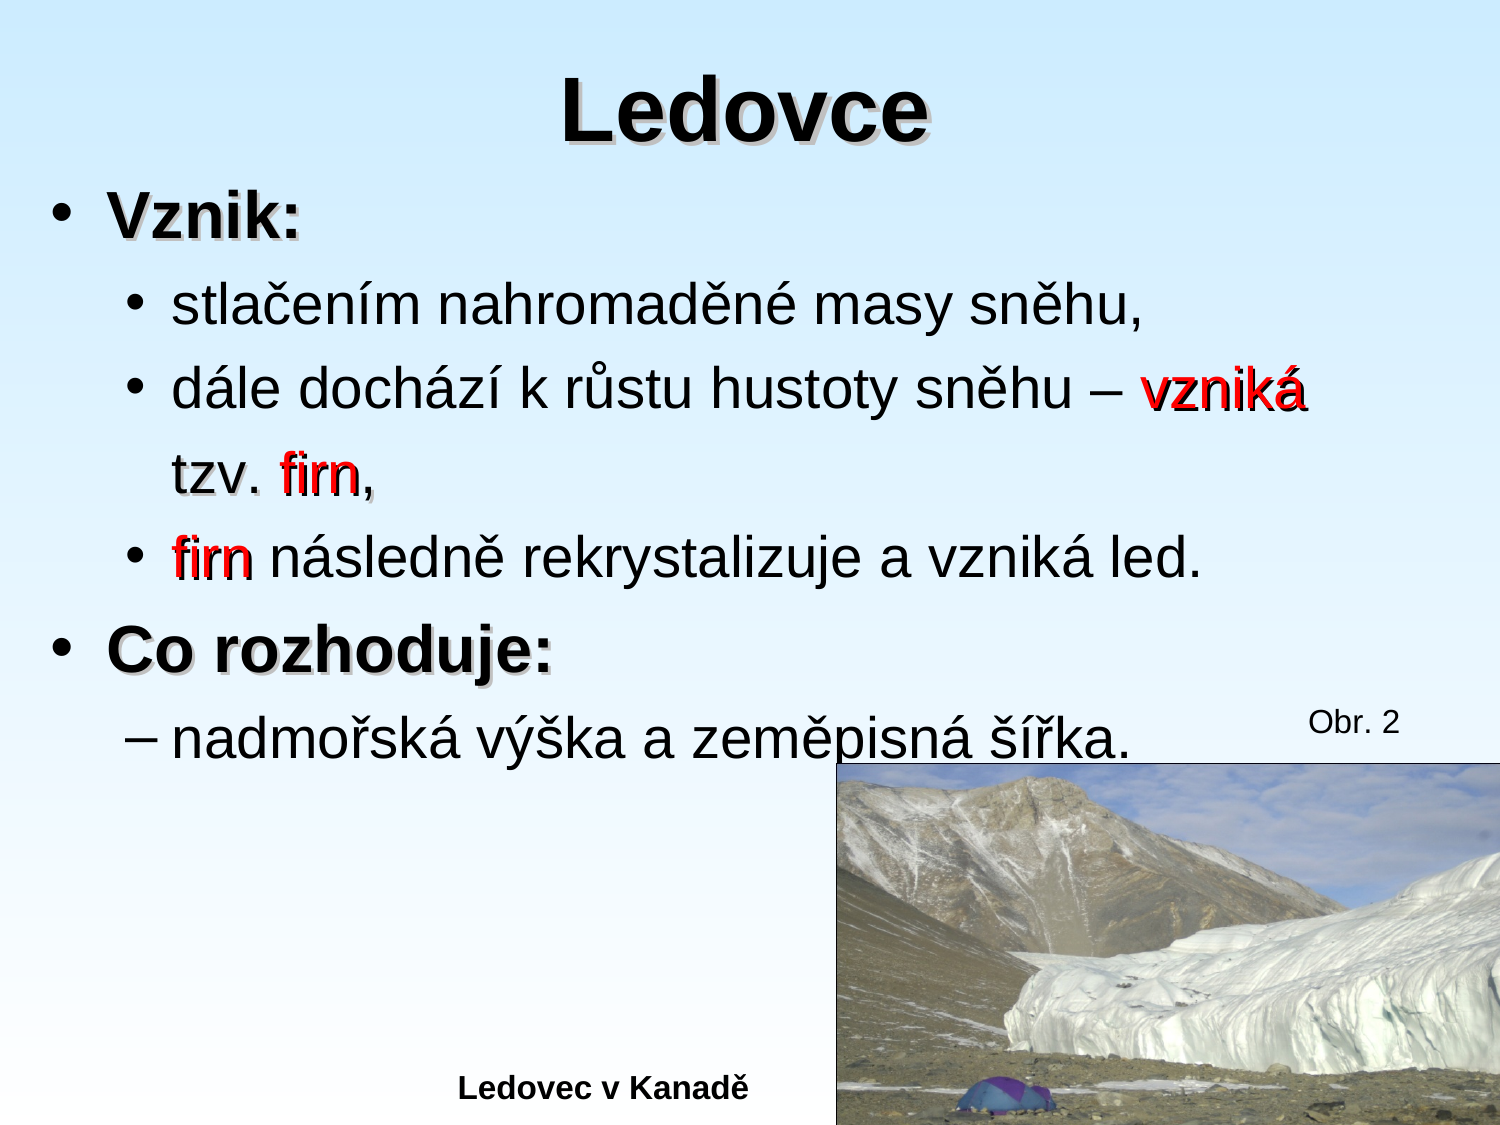

# Ledovce
Vznik:
stlačením nahromaděné masy sněhu,
dále dochází k růstu hustoty sněhu – vzniká
	tzv. firn,
firn následně rekrystalizuje a vzniká led.
Co rozhoduje:
nadmořská výška a zeměpisná šířka.
Obr. 2
Ledovec v Kanadě